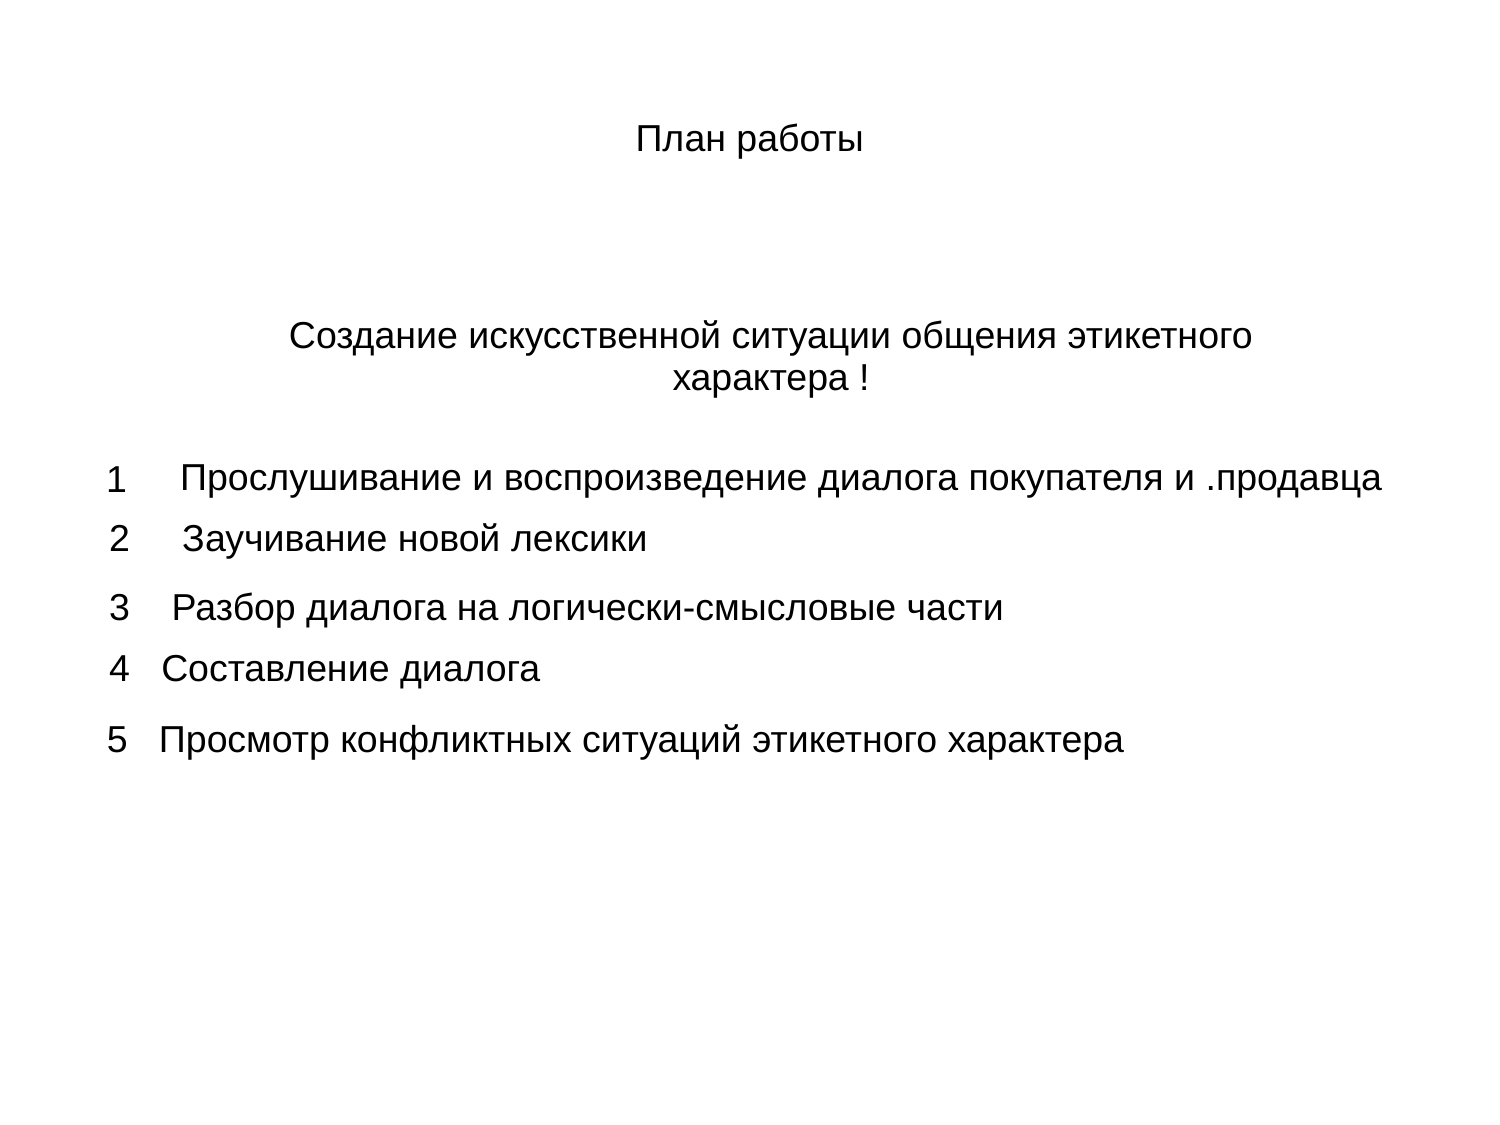

План работы
Создание искусственной cитуации общения этикетного характера !
Прослушивание и воспроизведение диалога покупателя и .продавца
1
2 Заучивание новой лексики
3 Разбор диалога на логически-смысловые части
4 Составление диалога
5 Просмотр конфликтных ситуаций этикетного характера